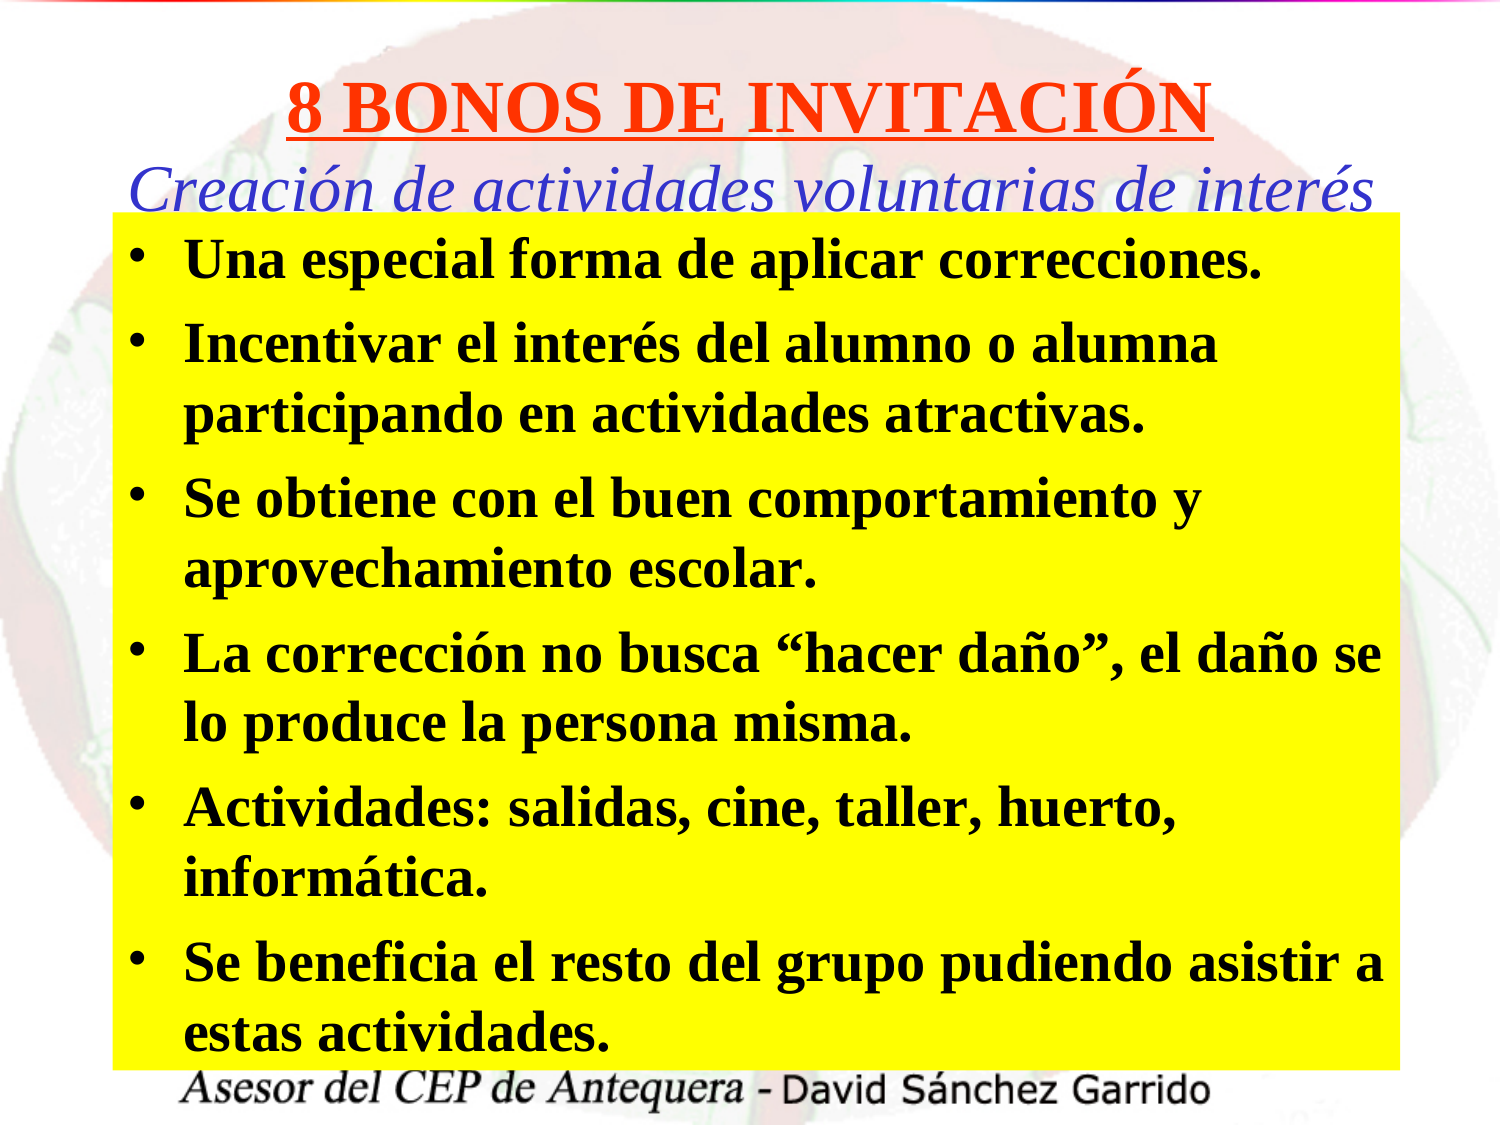

8 BONOS DE INVITACIÓN
Creación de actividades voluntarias de interés
Una especial forma de aplicar correcciones.
Incentivar el interés del alumno o alumna participando en actividades atractivas.
Se obtiene con el buen comportamiento y aprovechamiento escolar.
La corrección no busca “hacer daño”, el daño se lo produce la persona misma.
Actividades: salidas, cine, taller, huerto, informática.
Se beneficia el resto del grupo pudiendo asistir a estas actividades.